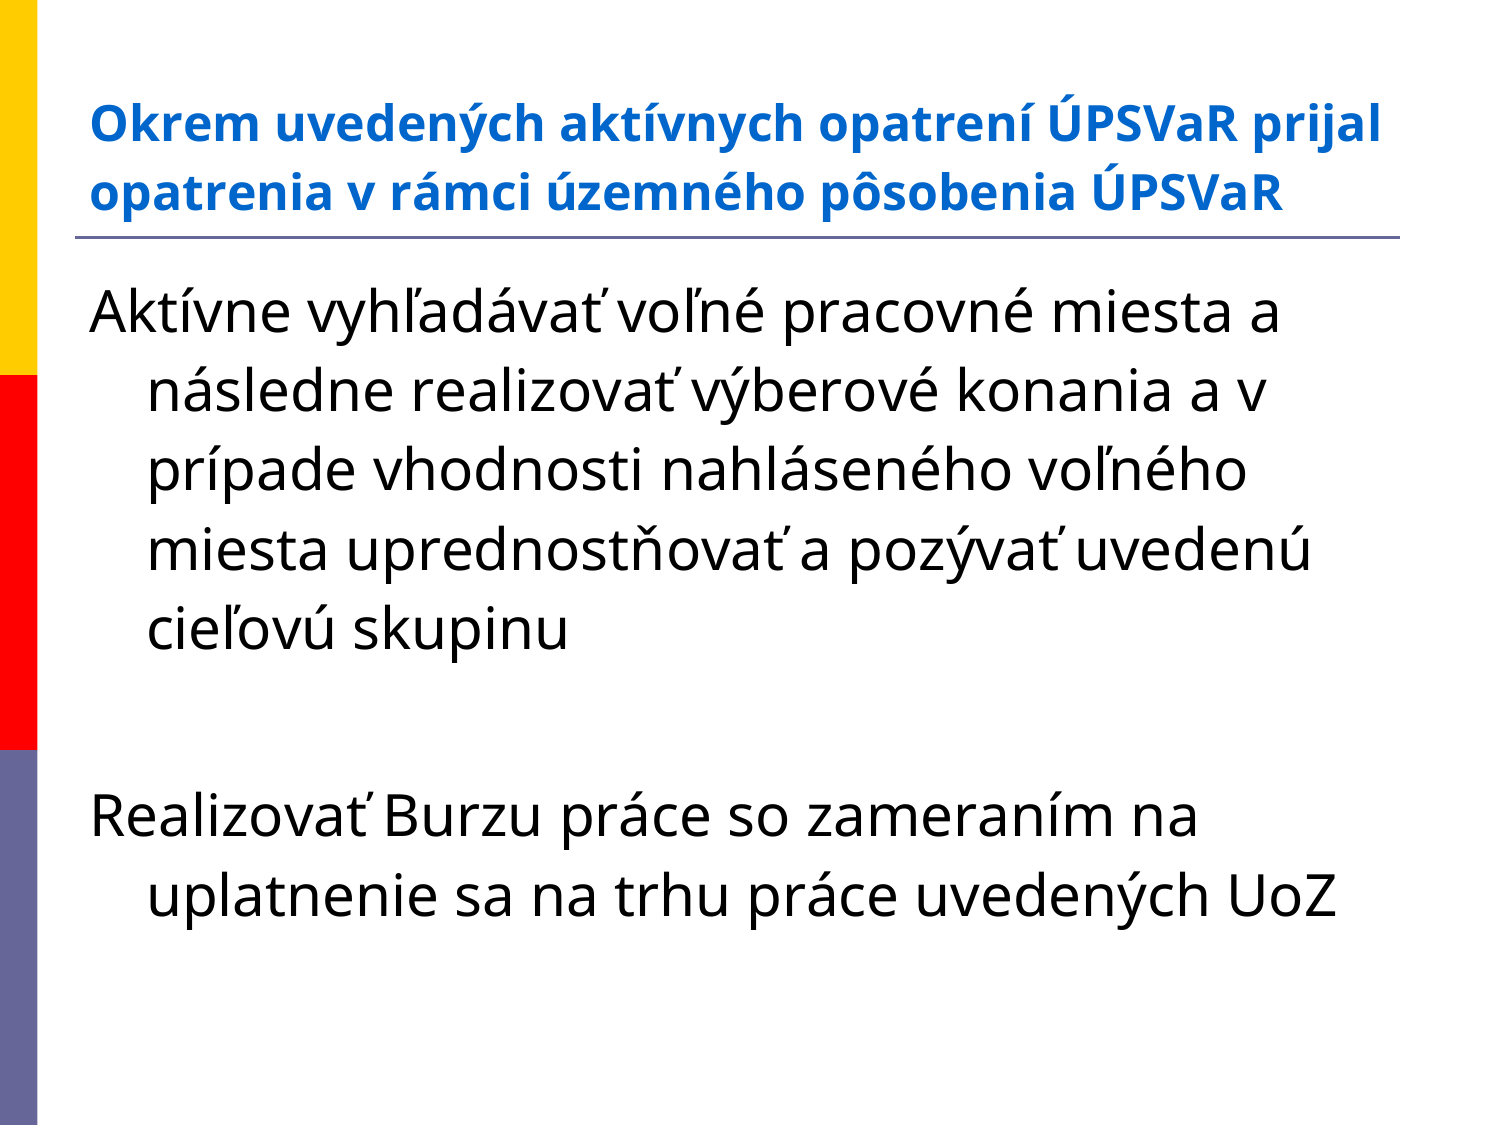

# Okrem uvedených aktívnych opatrení ÚPSVaR prijal opatrenia v rámci územného pôsobenia ÚPSVaR
Aktívne vyhľadávať voľné pracovné miesta a následne realizovať výberové konania a v prípade vhodnosti nahláseného voľného miesta uprednostňovať a pozývať uvedenú cieľovú skupinu
Realizovať Burzu práce so zameraním na uplatnenie sa na trhu práce uvedených UoZ